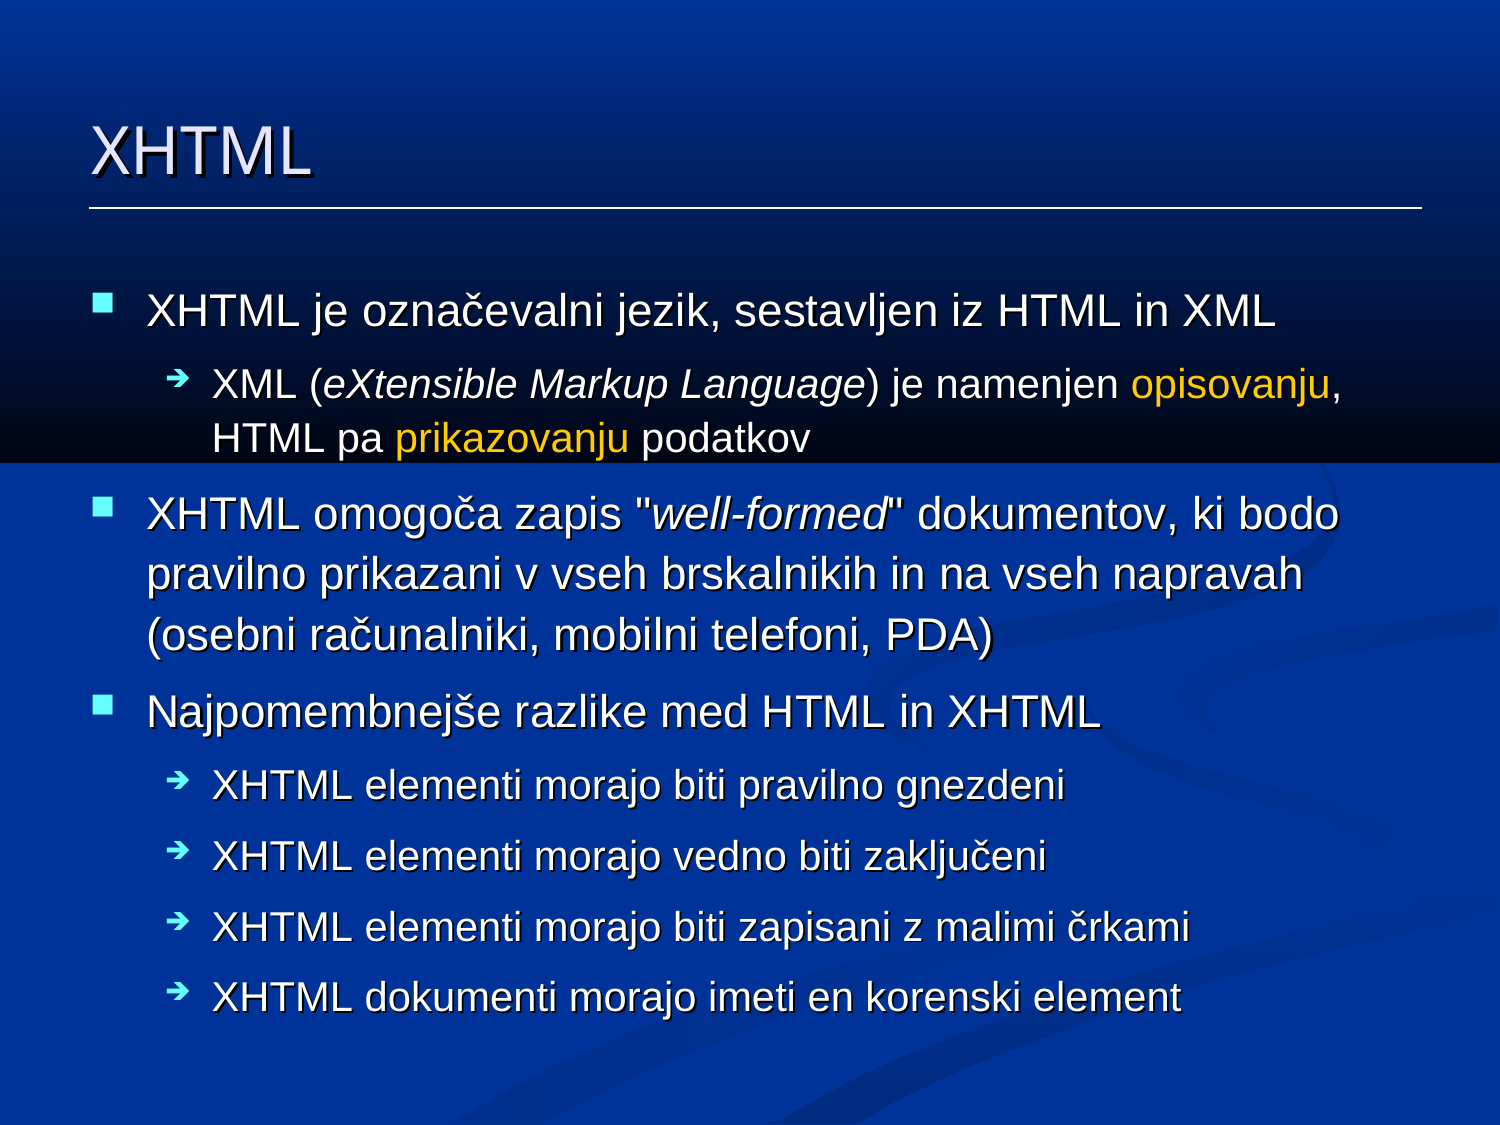

XHTML
XHTML je označevalni jezik, sestavljen iz HTML in XML
XML (eXtensible Markup Language) je namenjen opisovanju, HTML pa prikazovanju podatkov
XHTML omogoča zapis "well-formed" dokumentov, ki bodo pravilno prikazani v vseh brskalnikih in na vseh napravah (osebni računalniki, mobilni telefoni, PDA)
Najpomembnejše razlike med HTML in XHTML
XHTML elementi morajo biti pravilno gnezdeni
XHTML elementi morajo vedno biti zaključeni
XHTML elementi morajo biti zapisani z malimi črkami
XHTML dokumenti morajo imeti en korenski element